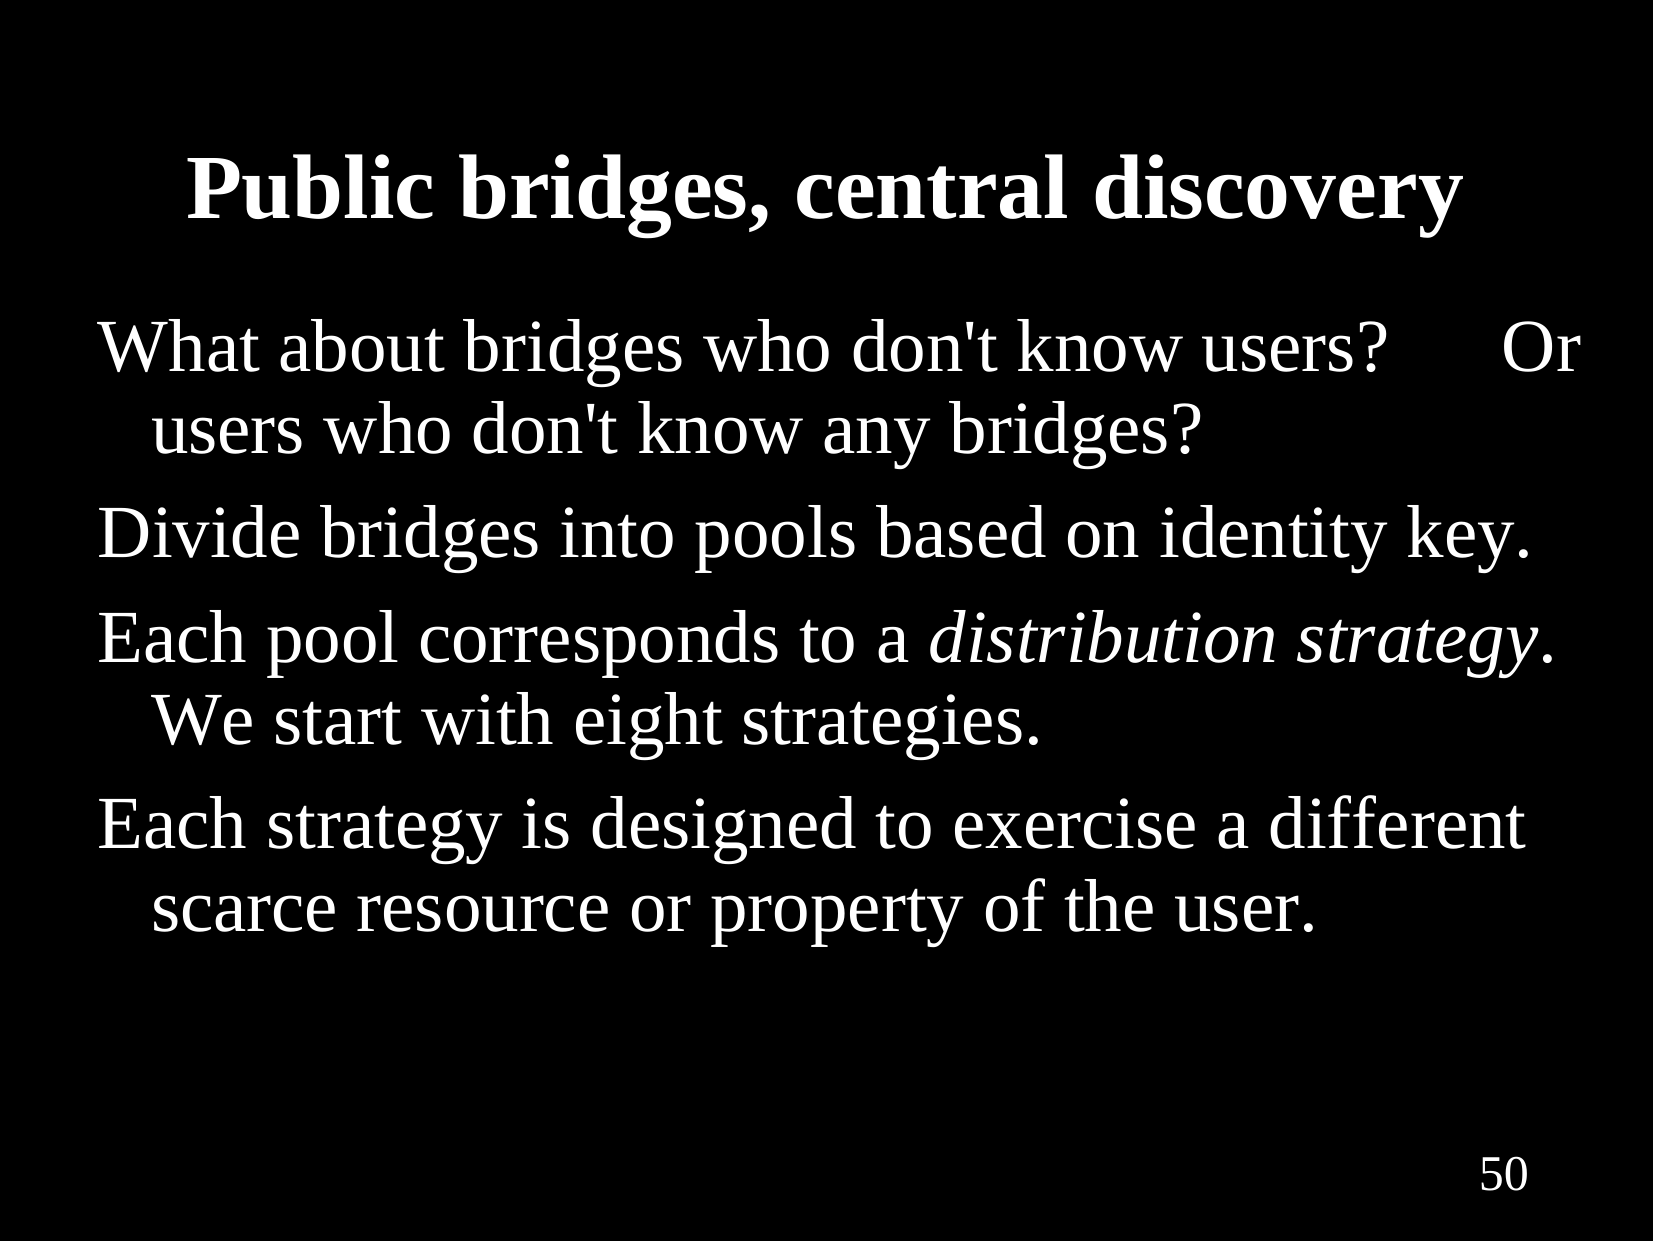

# Public bridges, central discovery
What about bridges who don't know users? Or users who don't know any bridges?
Divide bridges into pools based on identity key.
Each pool corresponds to a distribution strategy. We start with eight strategies.
Each strategy is designed to exercise a different scarce resource or property of the user.